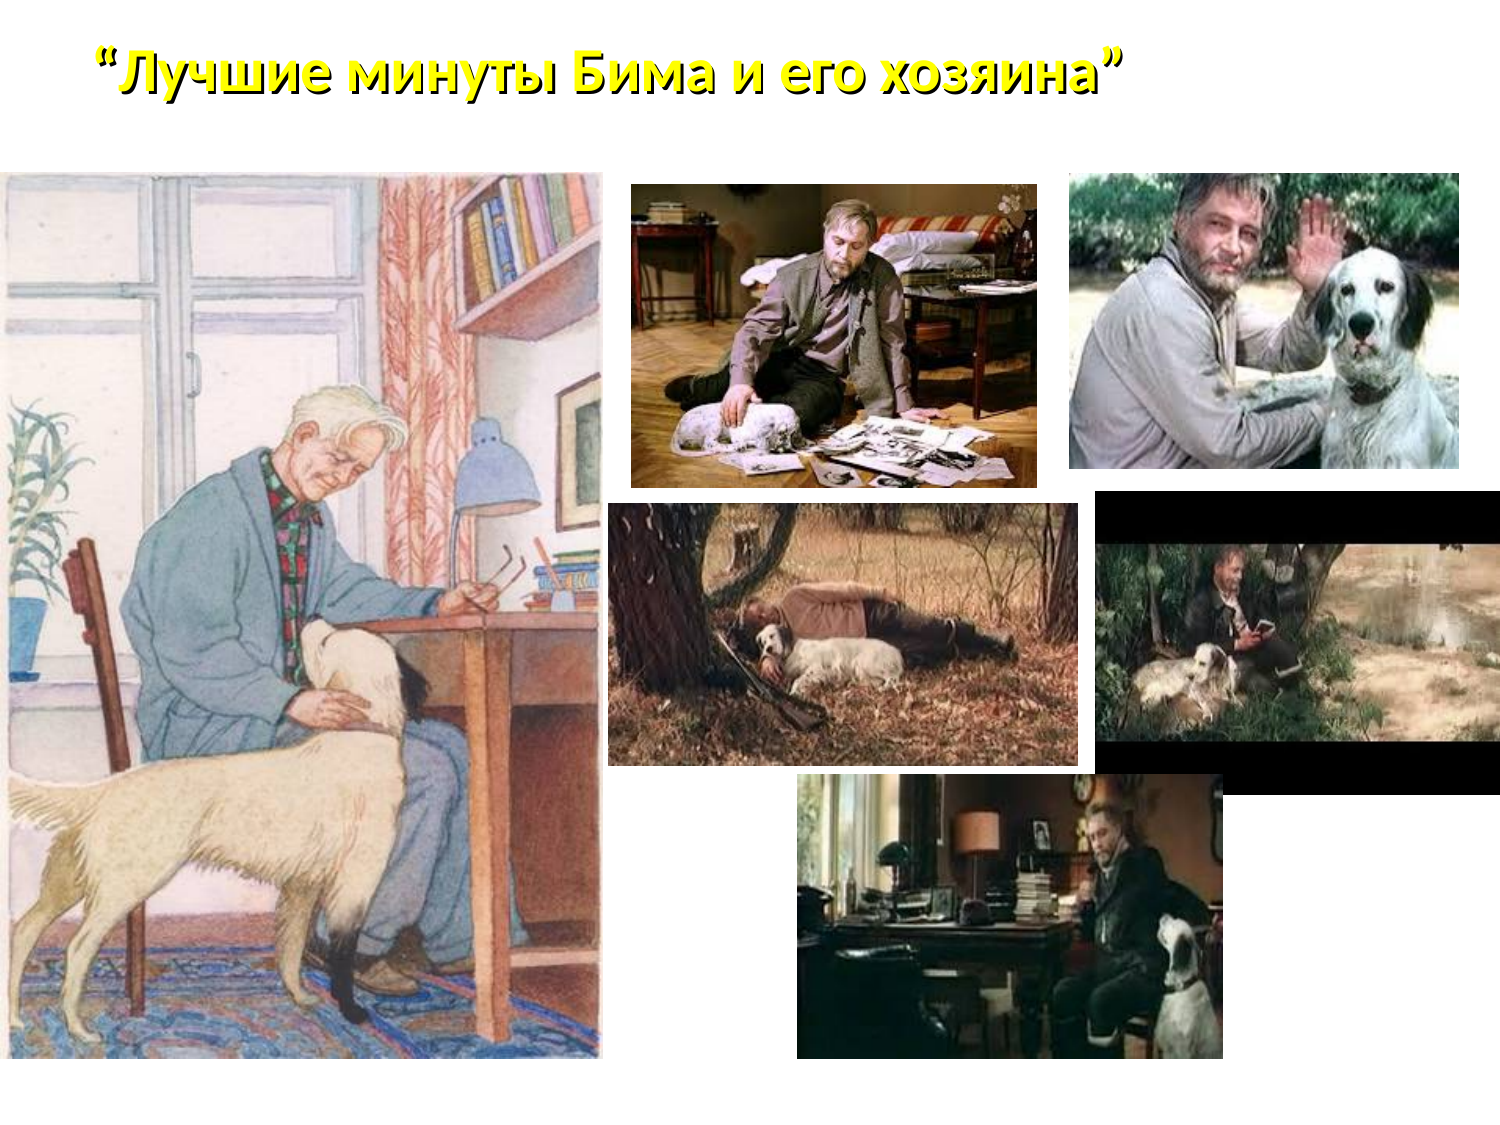

# “Лучшие минуты Бима и его хозяина”